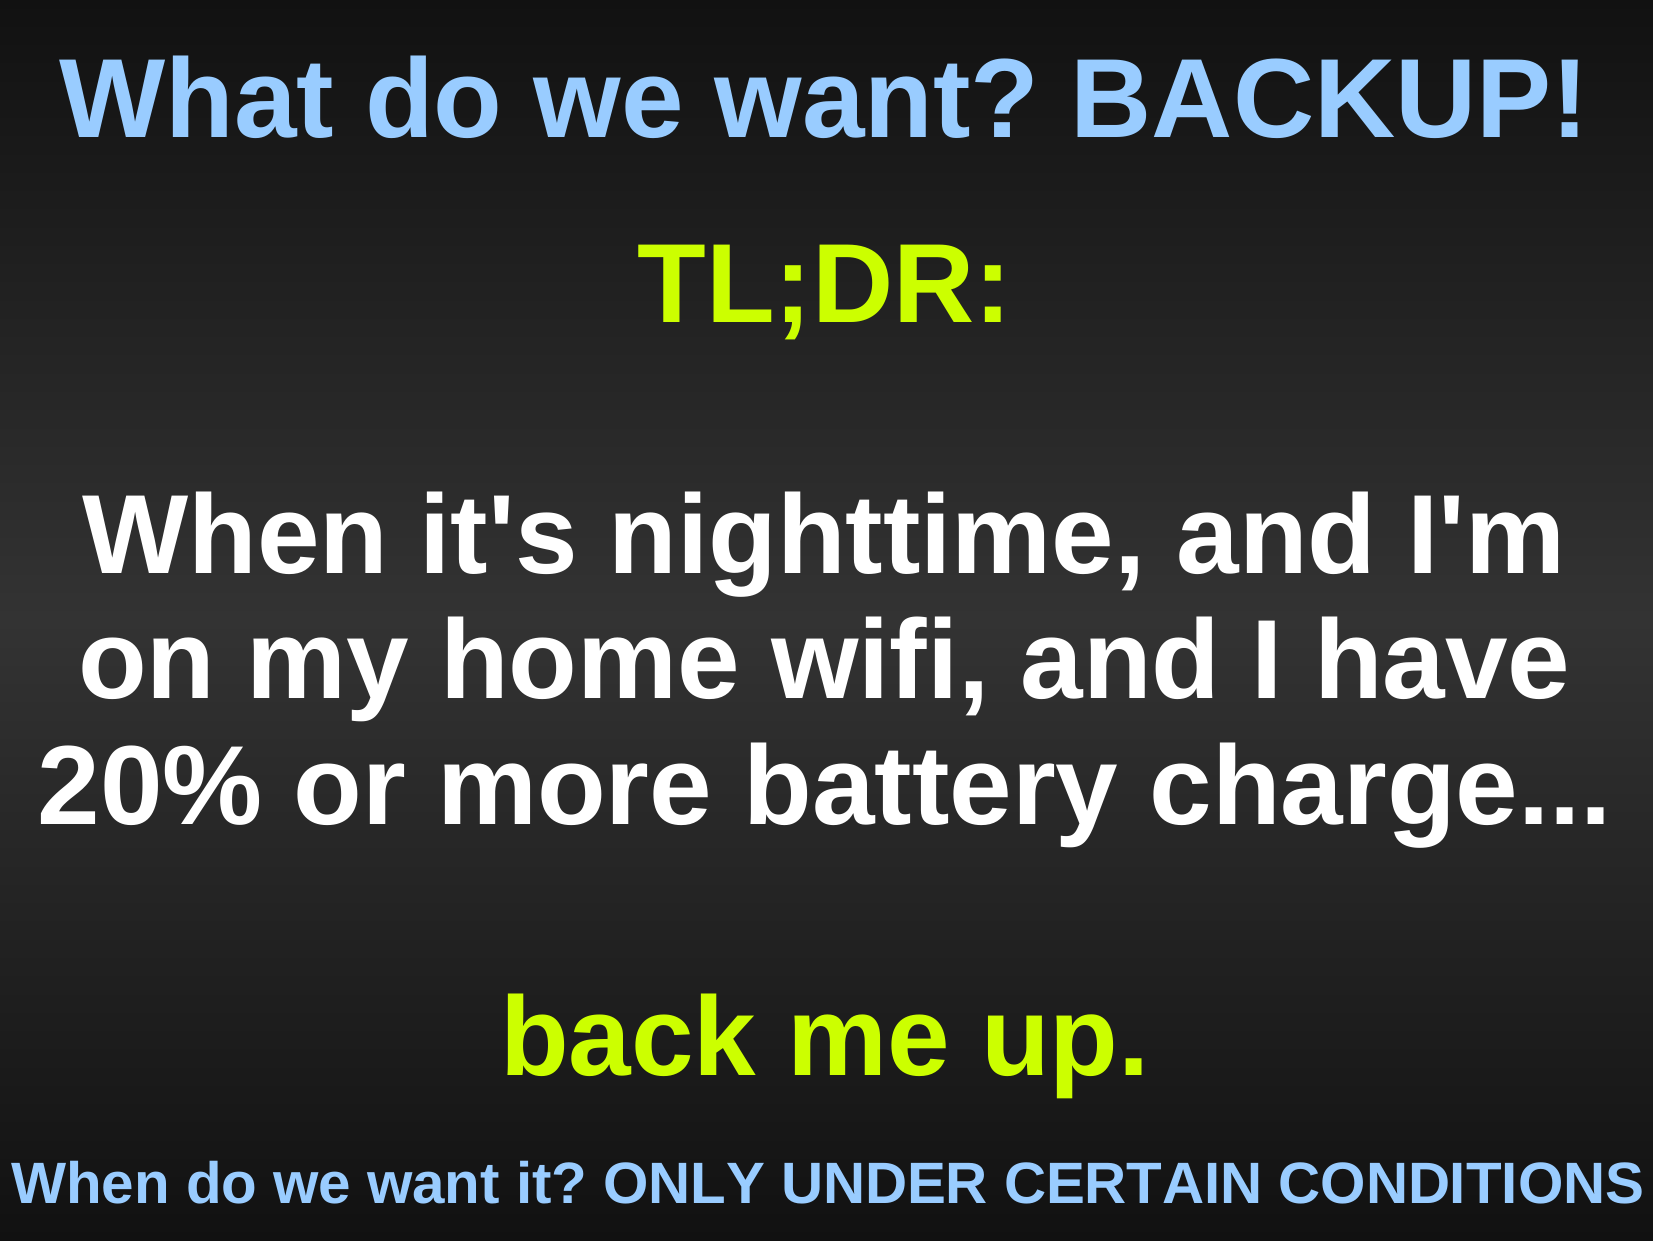

# What do we want? BACKUP!
TL;DR:
When it's nighttime, and I'm on my home wifi, and I have 20% or more battery charge...
back me up.
When do we want it? ONLY UNDER CERTAIN CONDITIONS